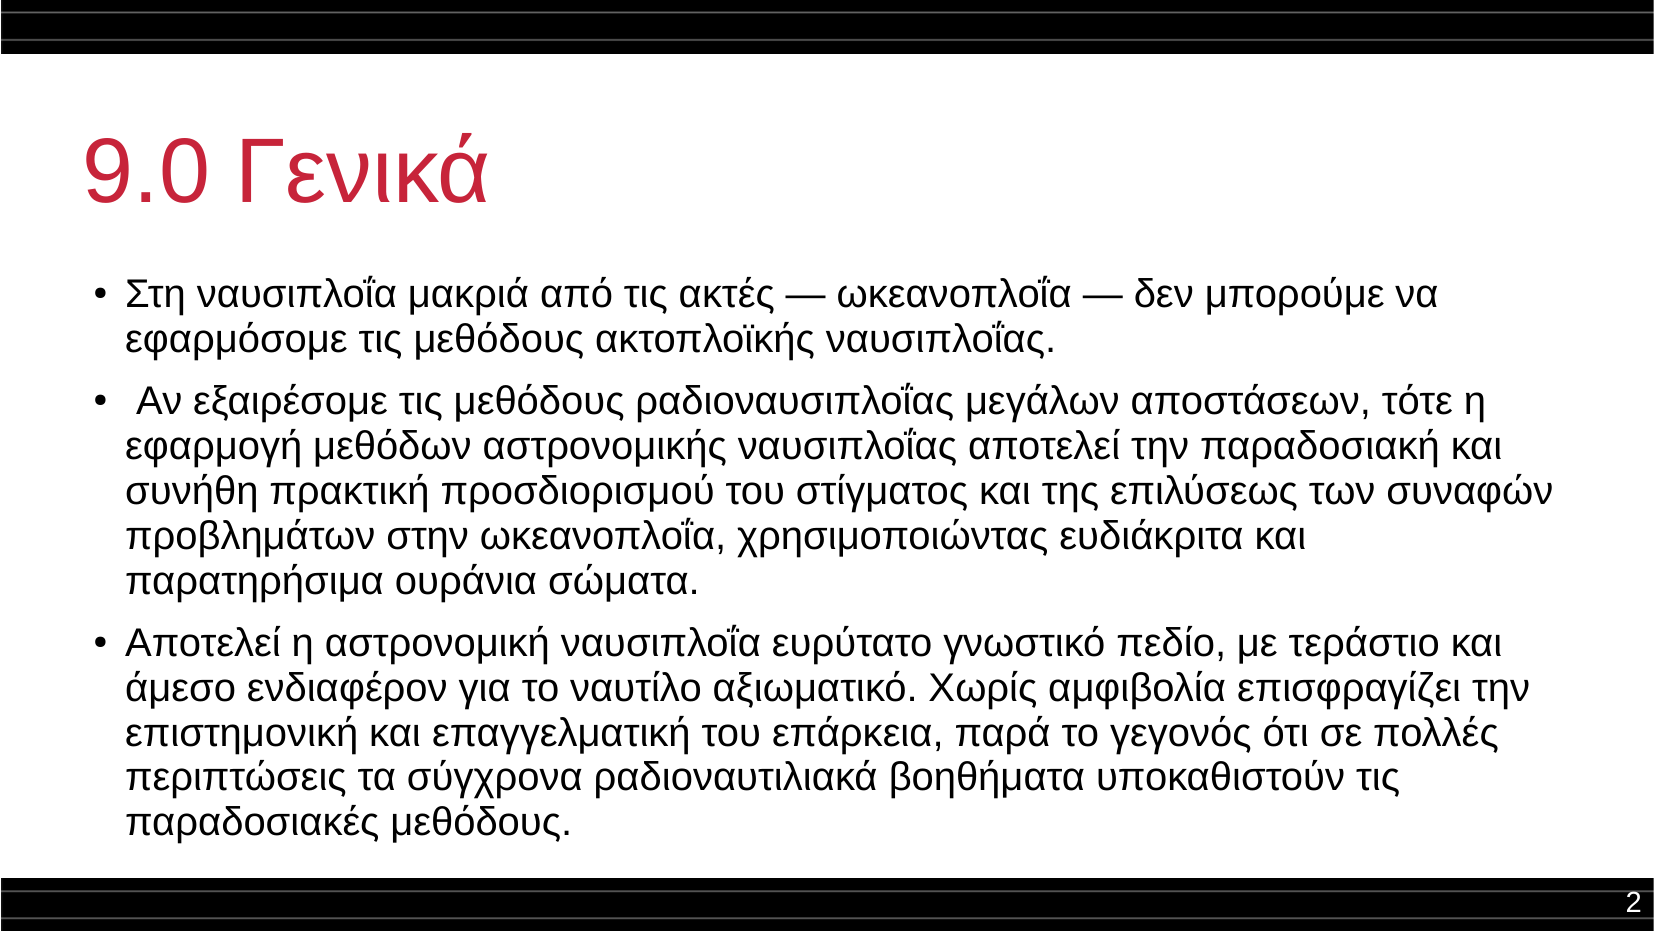

# 9.0 Γενικά
Στη ναυσιπλοΐα μακριά από τις ακτές — ωκεανοπλοΐα — δεν μπορούμε να εφαρμόσομε τις μεθόδους ακτοπλοϊκής ναυσιπλοΐας.
 Αν εξαιρέσομε τις μεθόδους ραδιοναυσιπλοΐας μεγάλων αποστάσεων, τότε η εφαρμογή μεθόδων αστρονομικής ναυσιπλοΐας αποτελεί την παραδοσιακή και συνήθη πρακτική προσδιορισμού του στίγματος και της επιλύσεως των συναφών προβλημάτων στην ωκεανοπλοΐα, χρησιμοποιώντας ευδιάκριτα και παρατηρήσιμα ουράνια σώματα.
Αποτελεί η αστρονομική ναυσιπλοΐα ευρύτατο γνωστικό πεδίο, με τεράστιο και άμεσο ενδιαφέρον για το ναυτίλο αξιωματικό. Χωρίς αμφιβολία επισφραγίζει την επιστημονική και επαγγελματική του επάρκεια, παρά το γεγονός ότι σε πολλές περιπτώσεις τα σύγχρονα ραδιοναυτιλιακά βοηθήματα υποκαθιστούν τις παραδοσιακές μεθόδους.